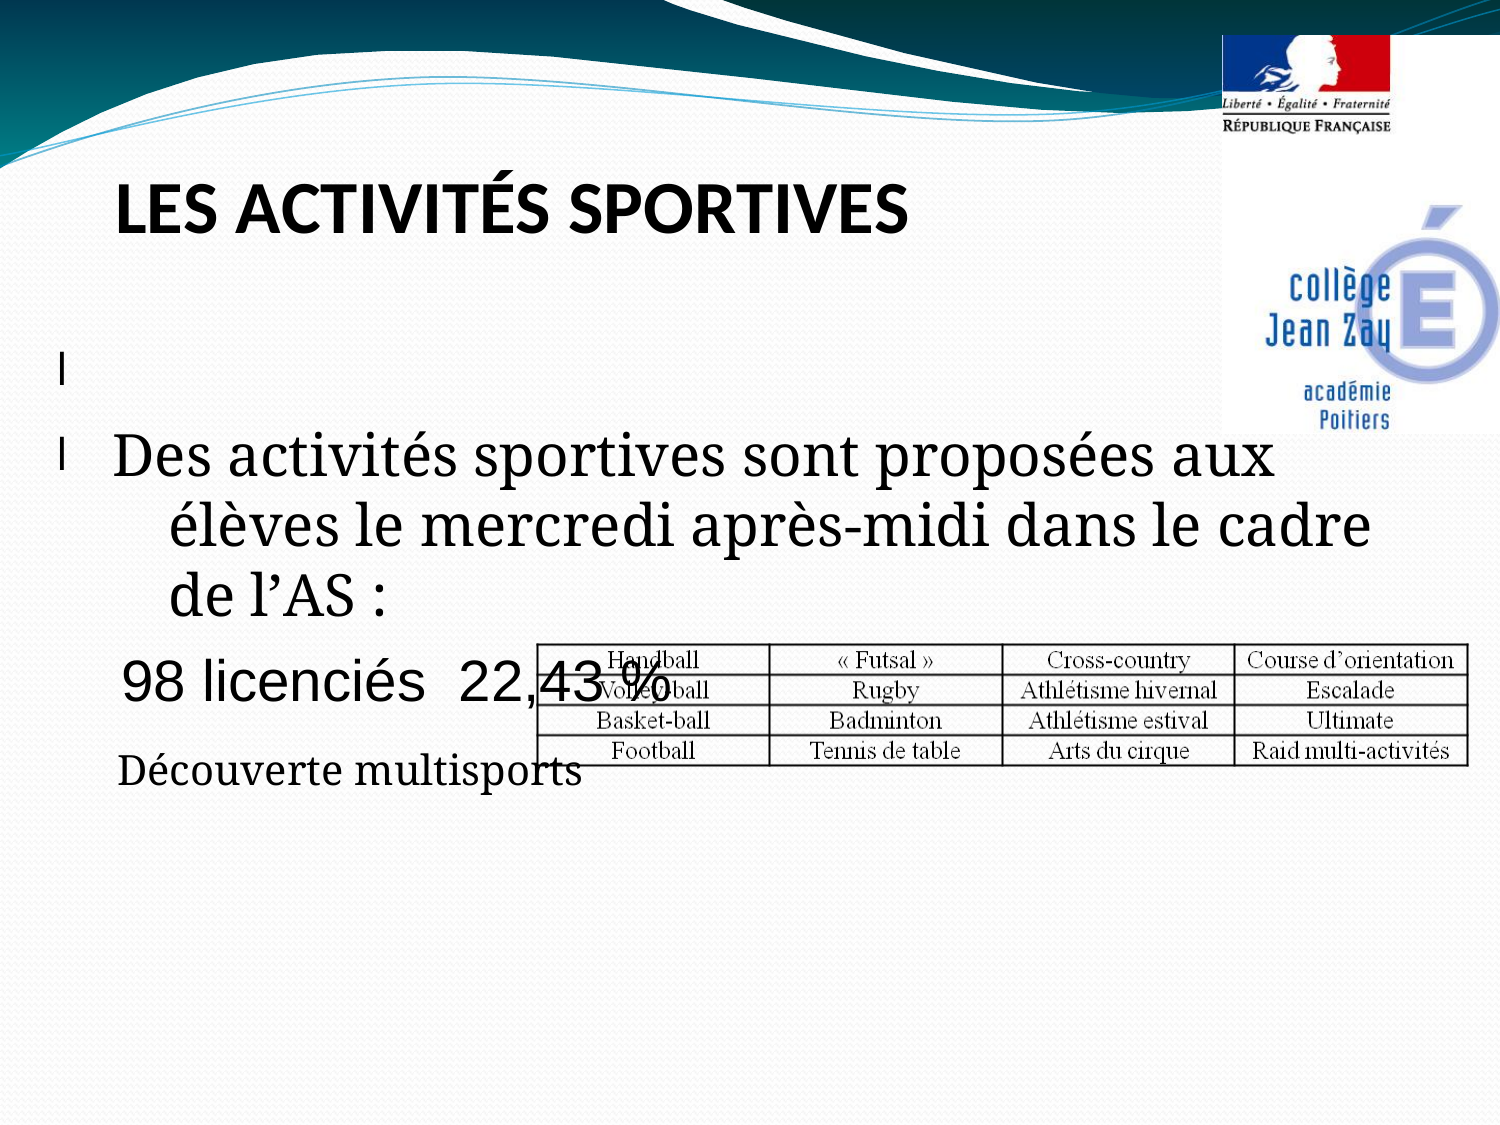

Les activités sportives
Des activités sportives sont proposées aux élèves le mercredi après-midi dans le cadre de l’AS :
 98 licenciés 22,43 %
 Découverte multisports